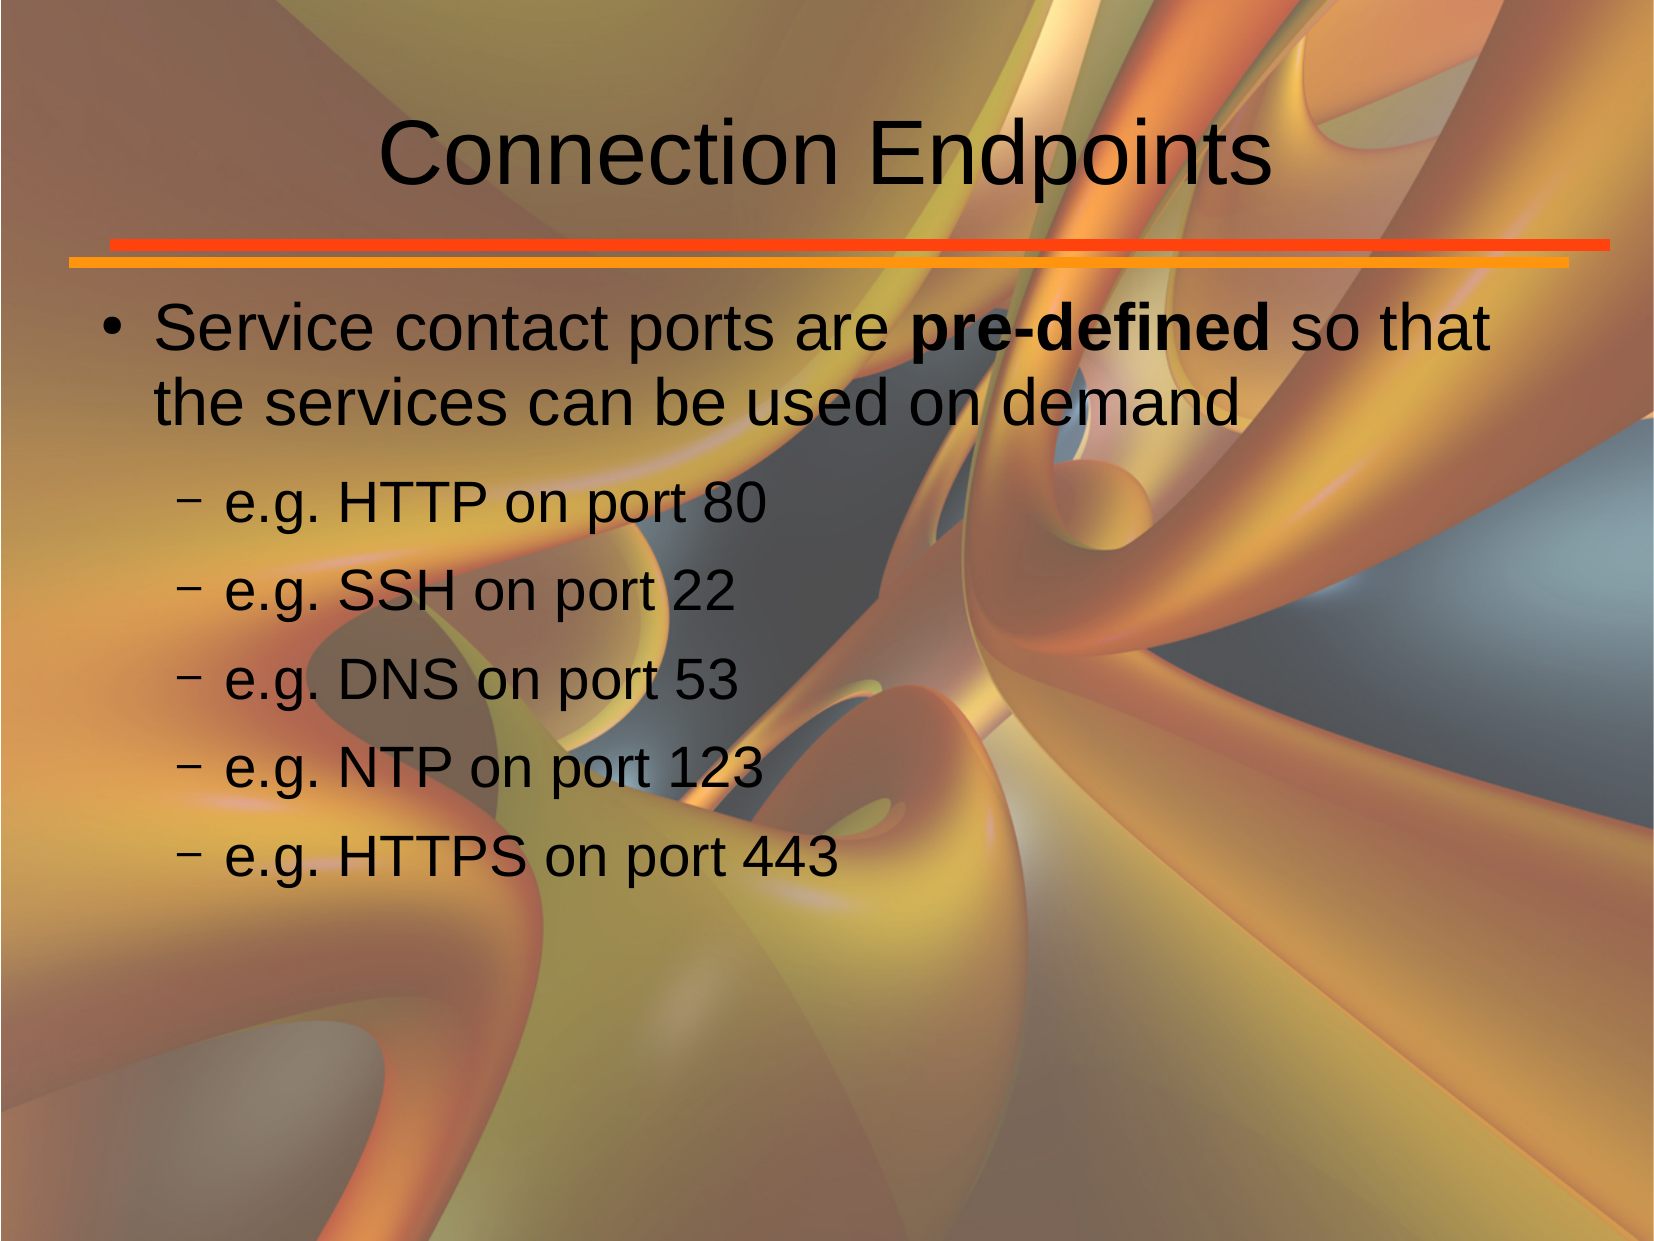

# Connection Endpoints
Service contact ports are pre-defined so that the services can be used on demand
e.g. HTTP on port 80
e.g. SSH on port 22
e.g. DNS on port 53
e.g. NTP on port 123
e.g. HTTPS on port 443